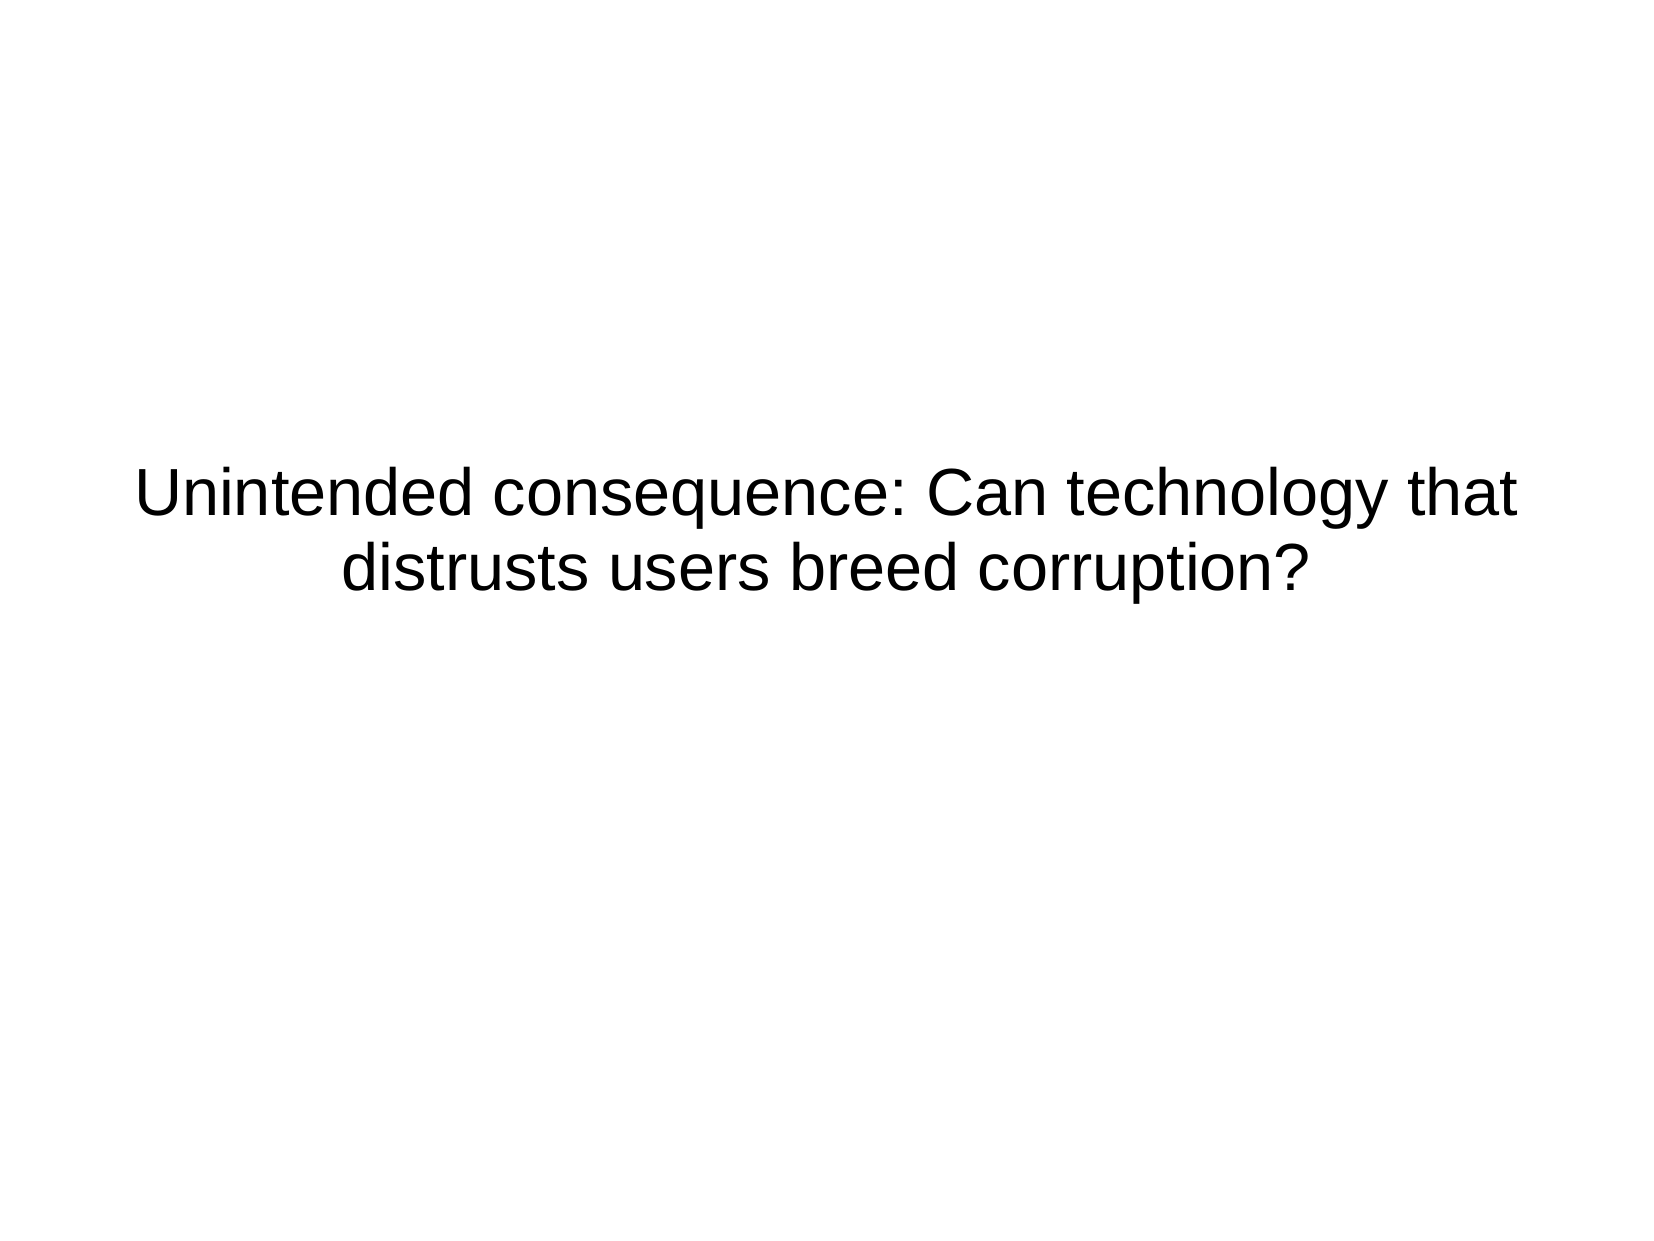

# Unintended consequence: Can technology that distrusts users breed corruption?